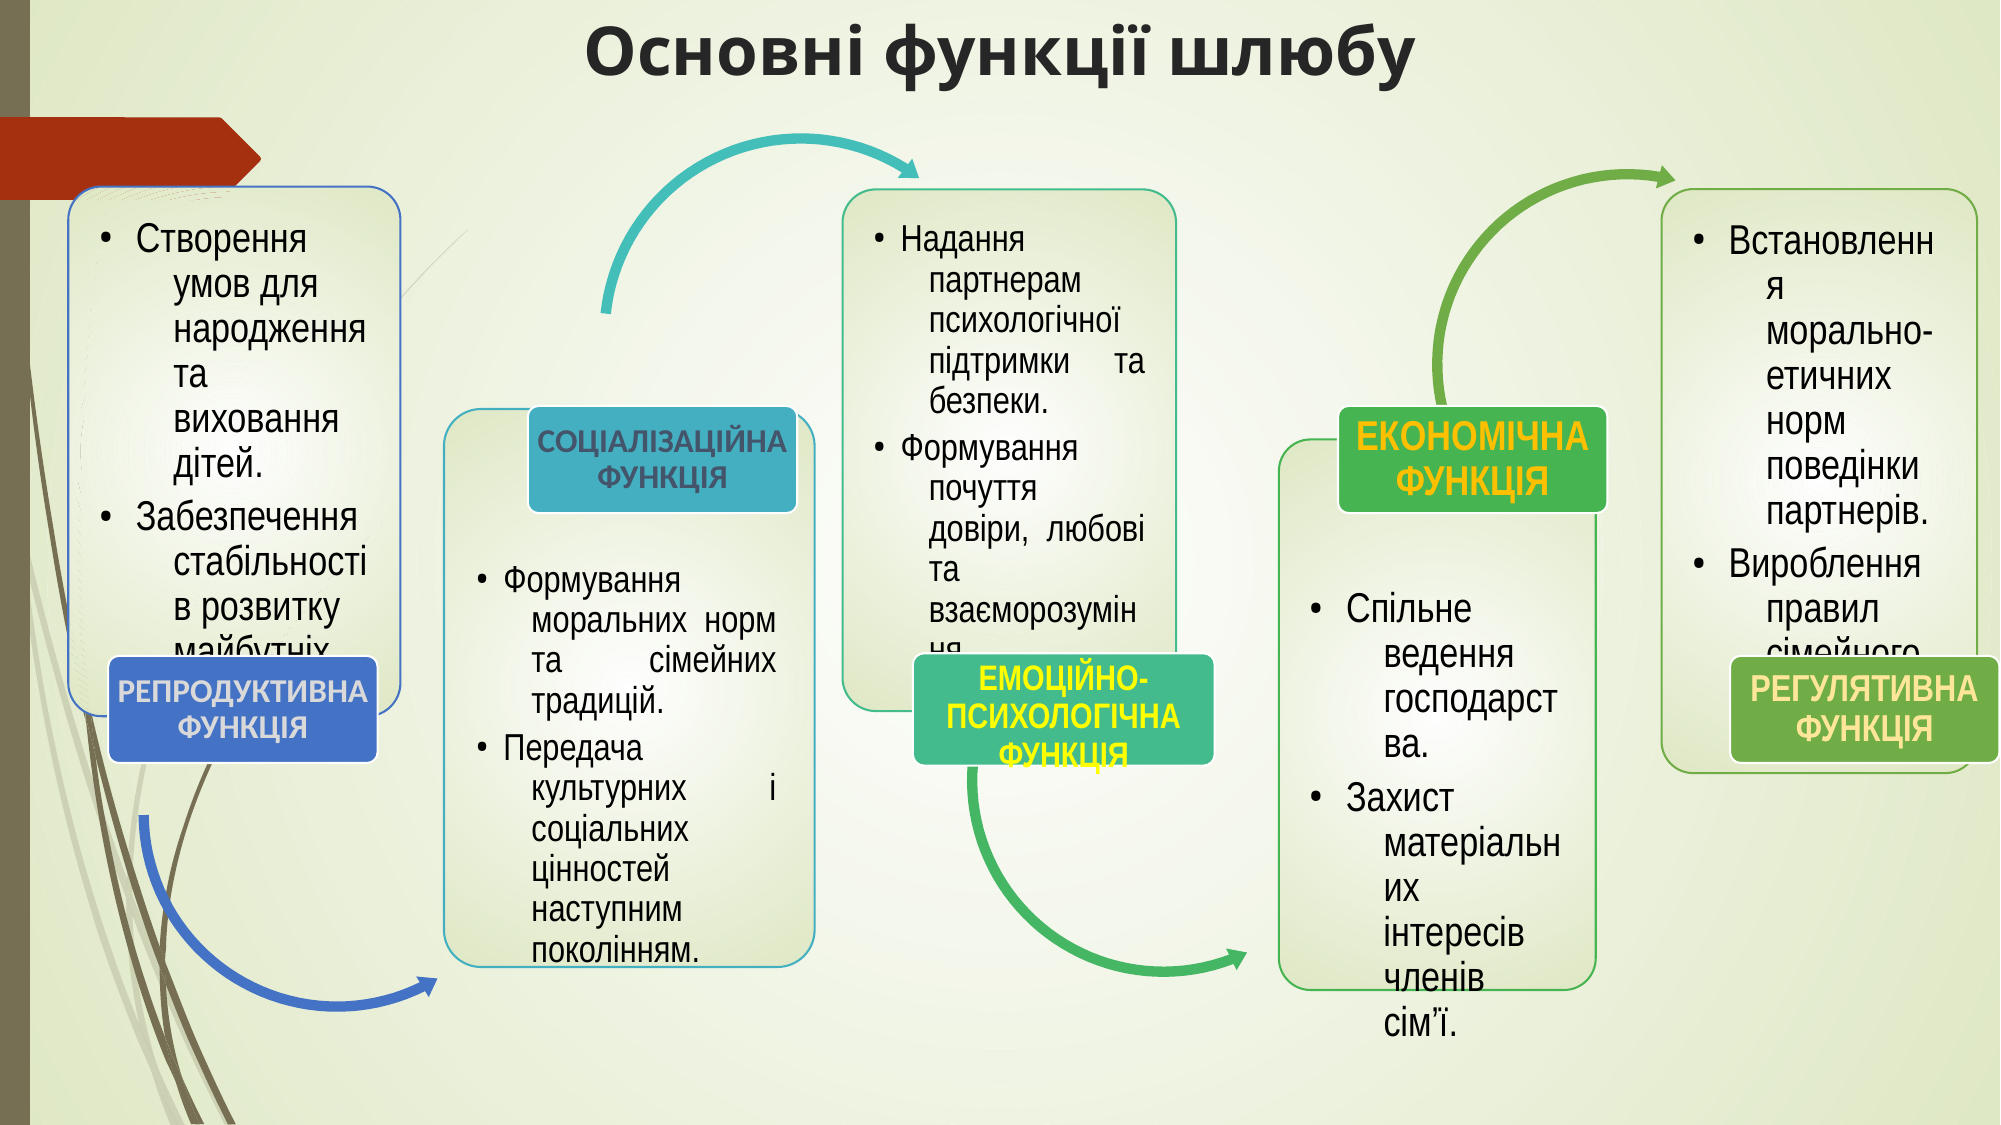

# Основні функції шлюбу
Створення умов для народження та виховання дітей.
Забезпечення стабільності в розвитку майбутніх поколінь.
Встановлення морально-етичних норм поведінки партнерів.
Вироблення правил сімейного співжиття
Надання партнерам психологічної підтримки та безпеки.
Формування почуття довіри, любові та взаєморозуміння.
СОЦІАЛІЗАЦІЙНА ФУНКЦІЯ
ЕКОНОМІЧНА ФУНКЦІЯ
Формування моральних норм та сімейних традицій.
Передача культурних і соціальних цінностей наступним поколінням.
Спільне ведення господарства.
Захист матеріальних інтересів членів сім’ї.
ЕМОЦІЙНО-ПСИХОЛОГІЧНА ФУНКЦІЯ
РЕПРОДУКТИВНА ФУНКЦІЯ
РЕГУЛЯТИВНА ФУНКЦІЯ